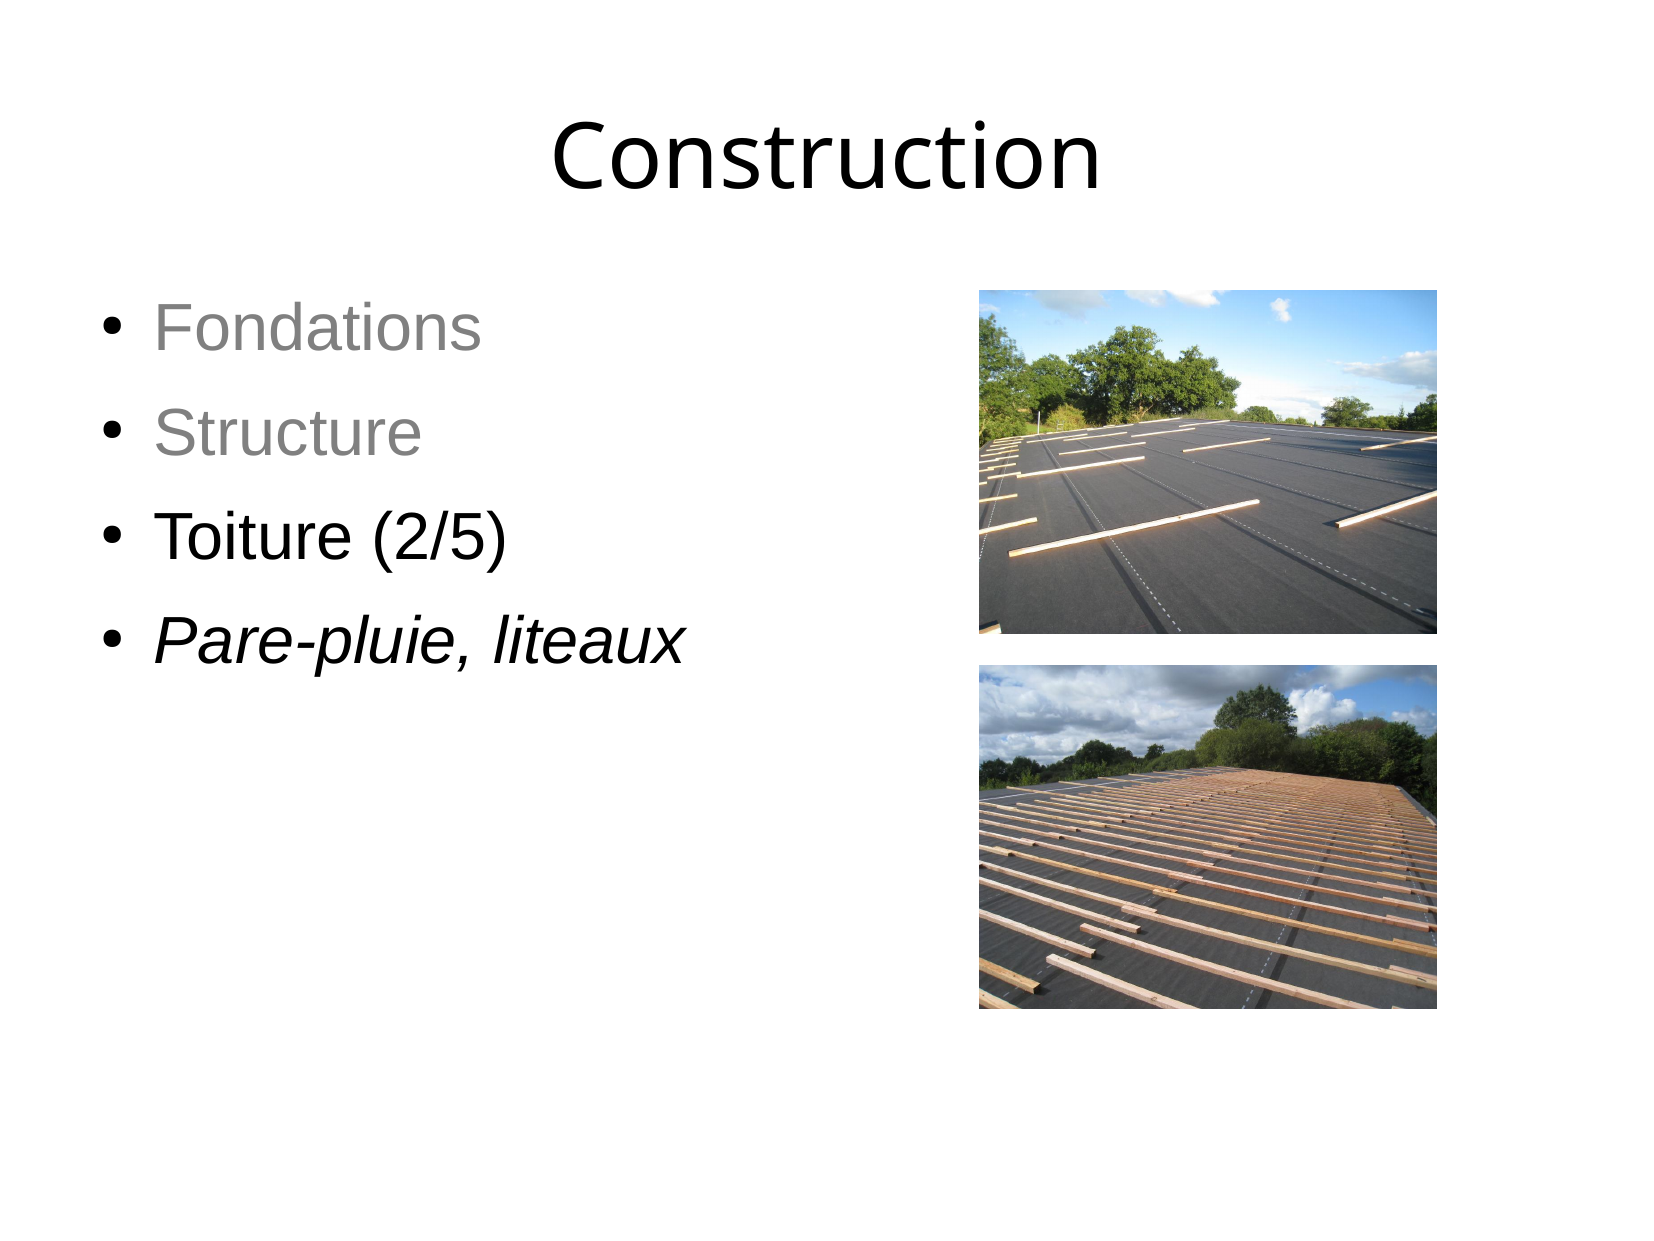

# Construction
Fondations
Structure
Toiture (2/5)
Pare-pluie, liteaux